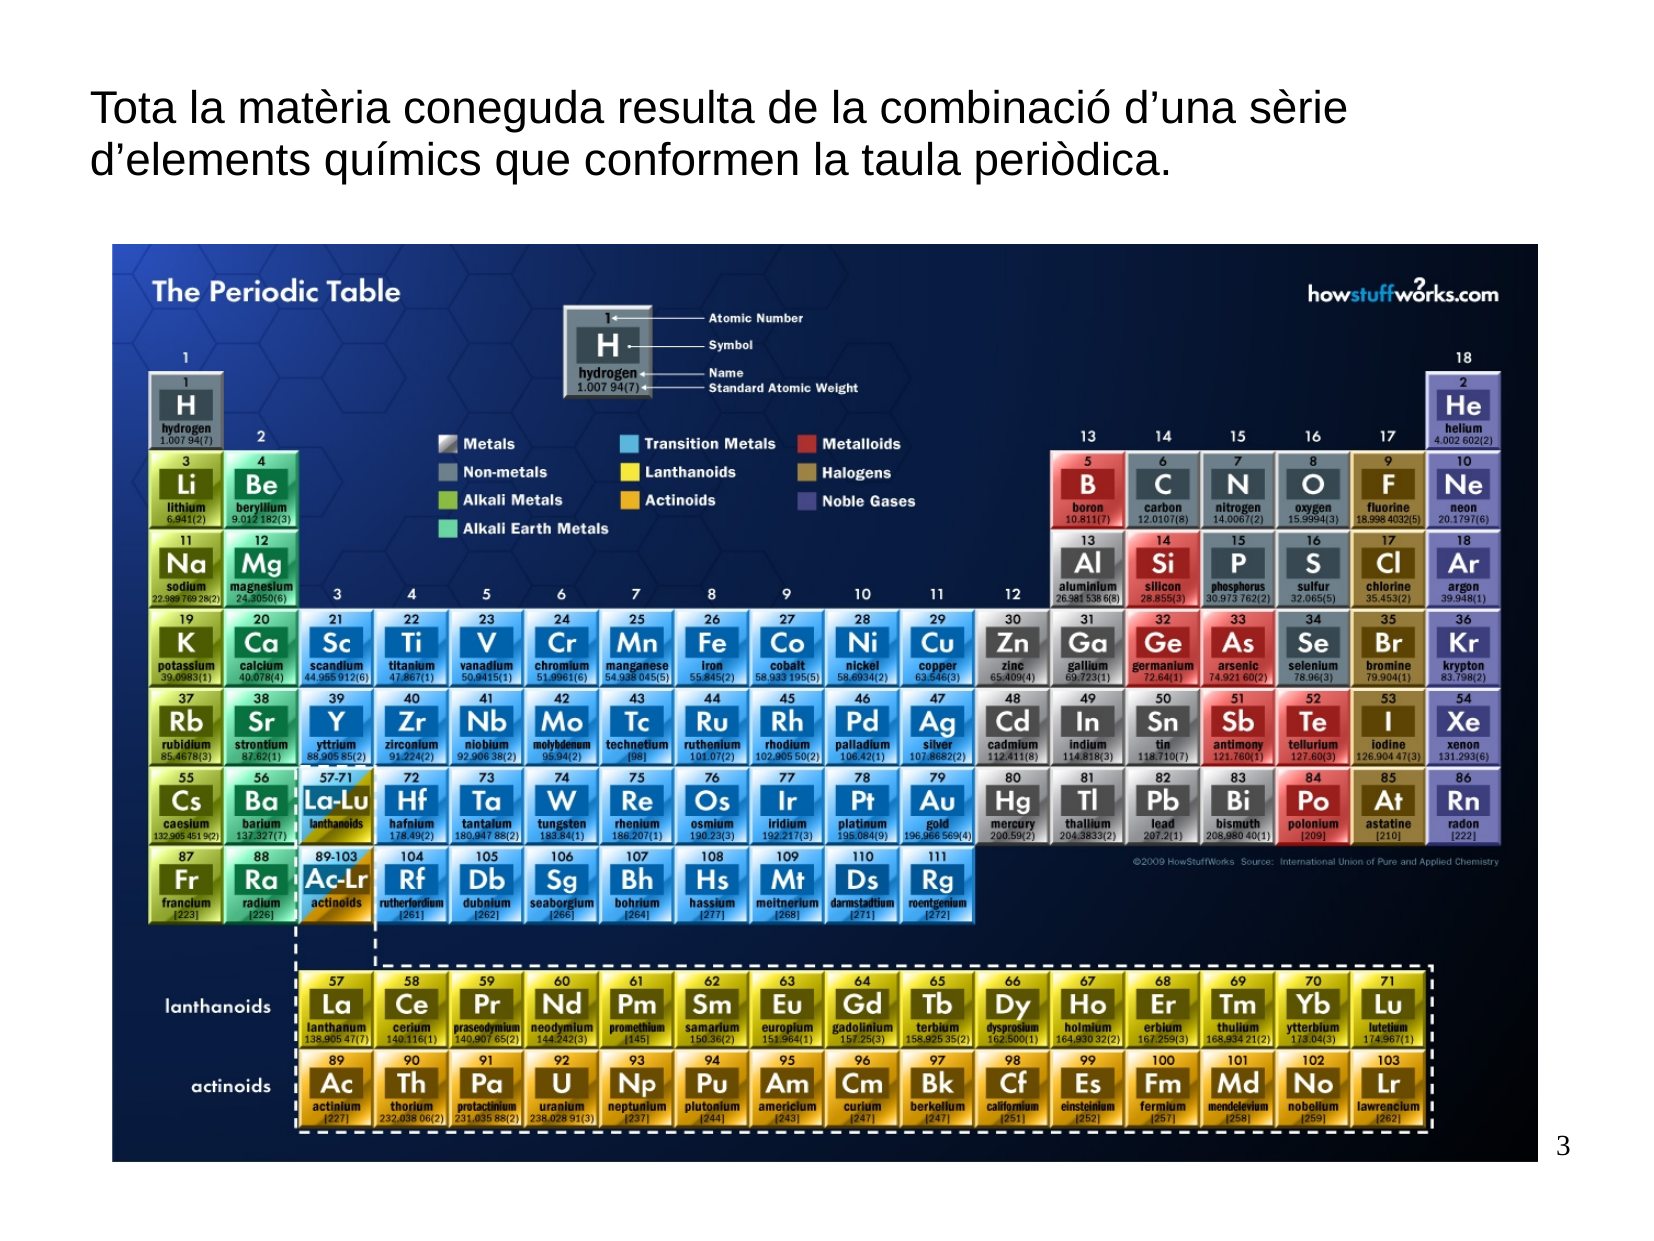

Tota la matèria coneguda resulta de la combinació d’una sèrie d’elements químics que conformen la taula periòdica.
3